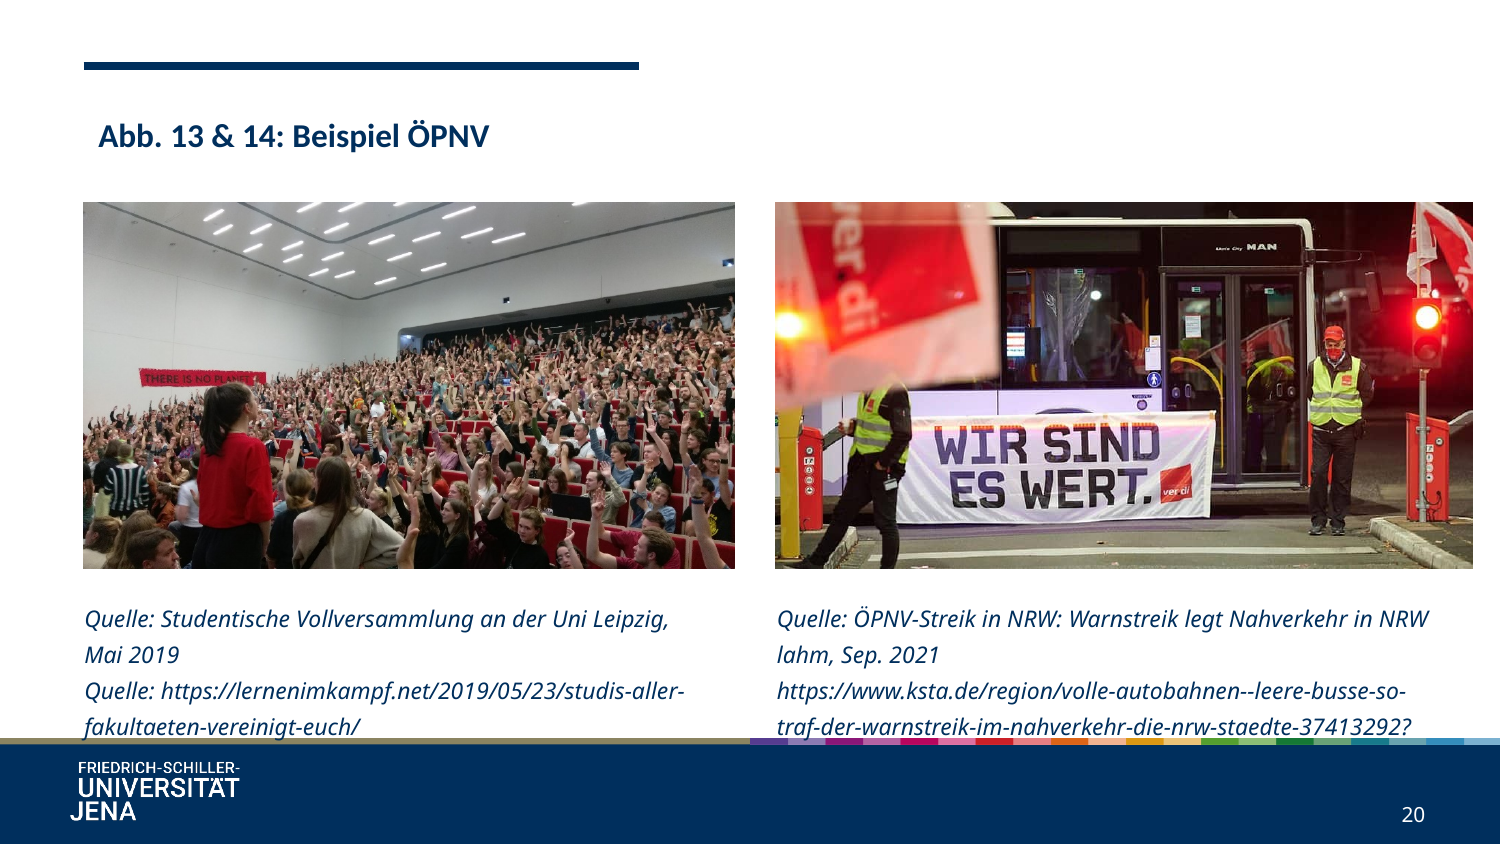

Abb. 13 & 14: Beispiel ÖPNV
Quelle: Studentische Vollversammlung an der Uni Leipzig, Mai 2019
Quelle: https://lernenimkampf.net/2019/05/23/studis-aller-fakultaeten-vereinigt-euch/
Quelle: ÖPNV-Streik in NRW: Warnstreik legt Nahverkehr in NRW lahm, Sep. 2021
https://www.ksta.de/region/volle-autobahnen--leere-busse-so-traf-der-warnstreik-im-nahverkehr-die-nrw-staedte-37413292?cb=1663161454353&